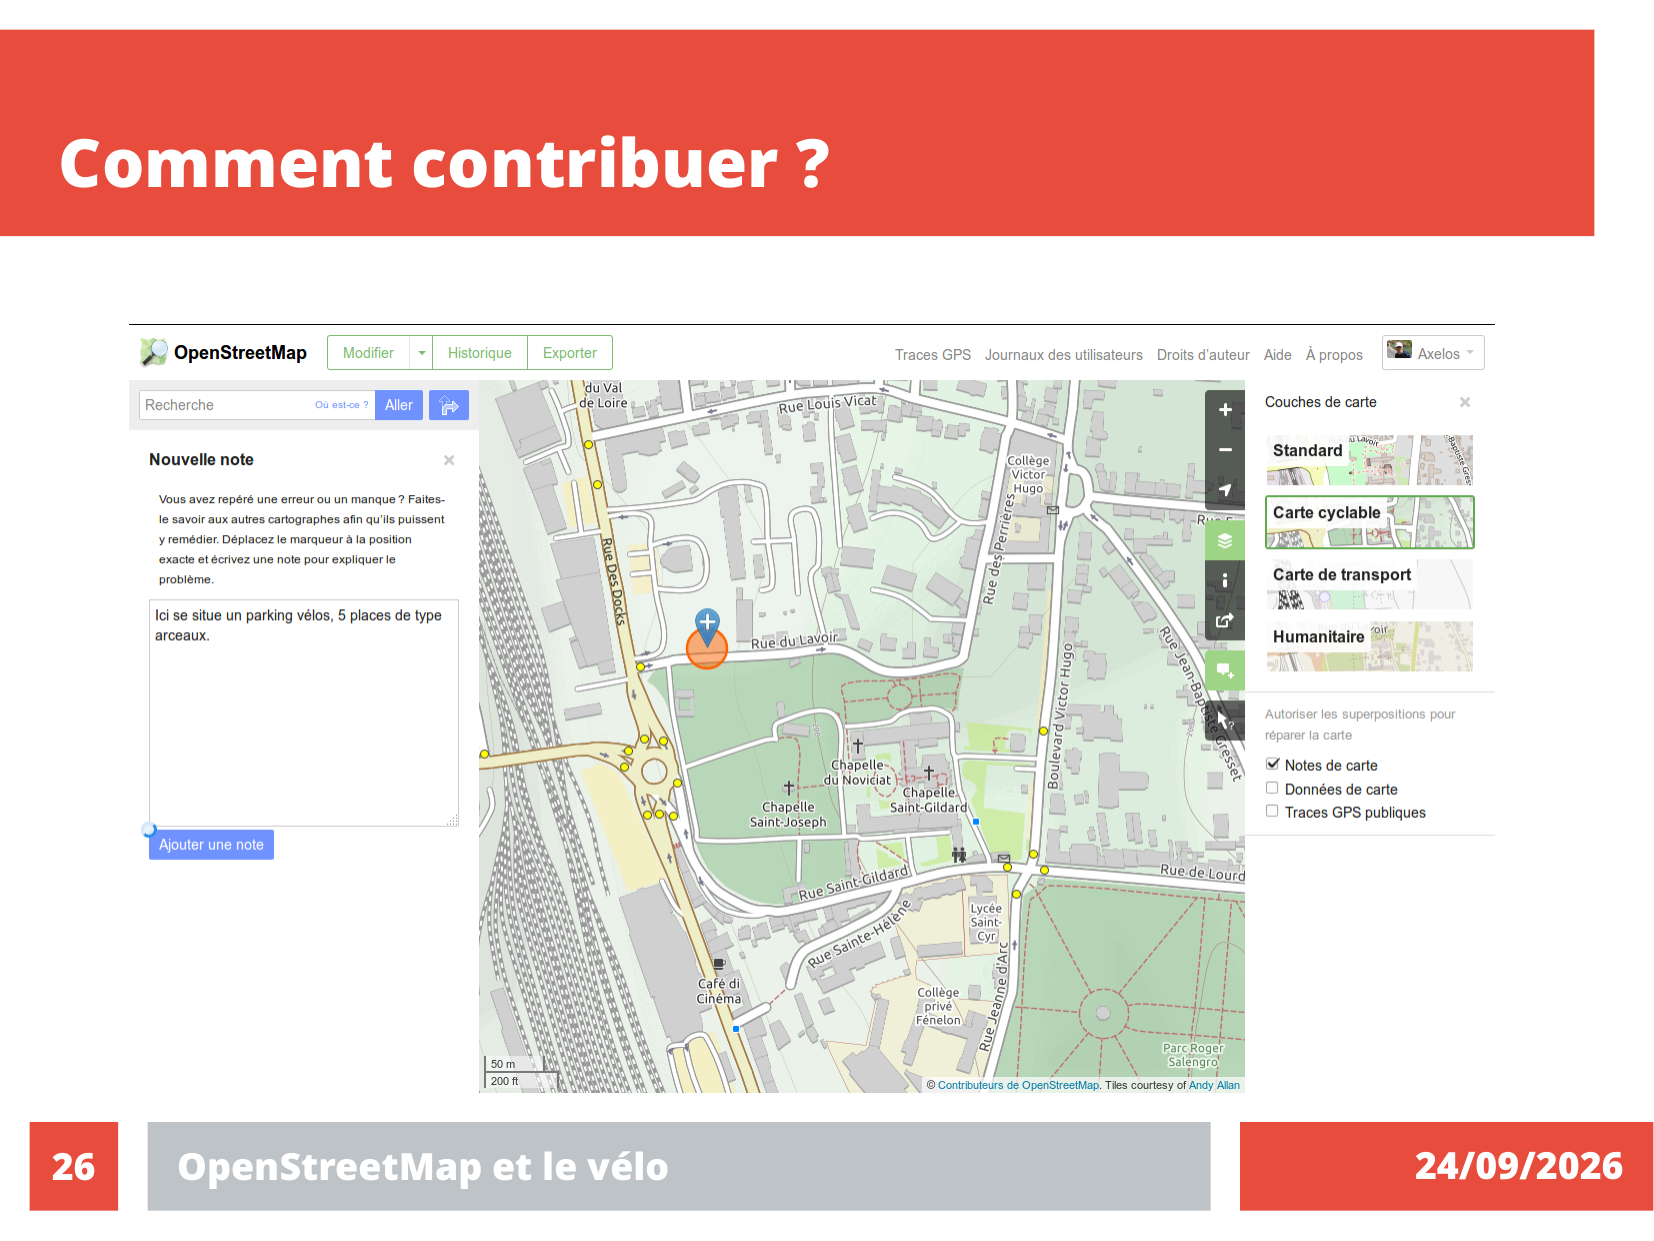

# Comment contribuer ?
26
OpenStreetMap et le vélo